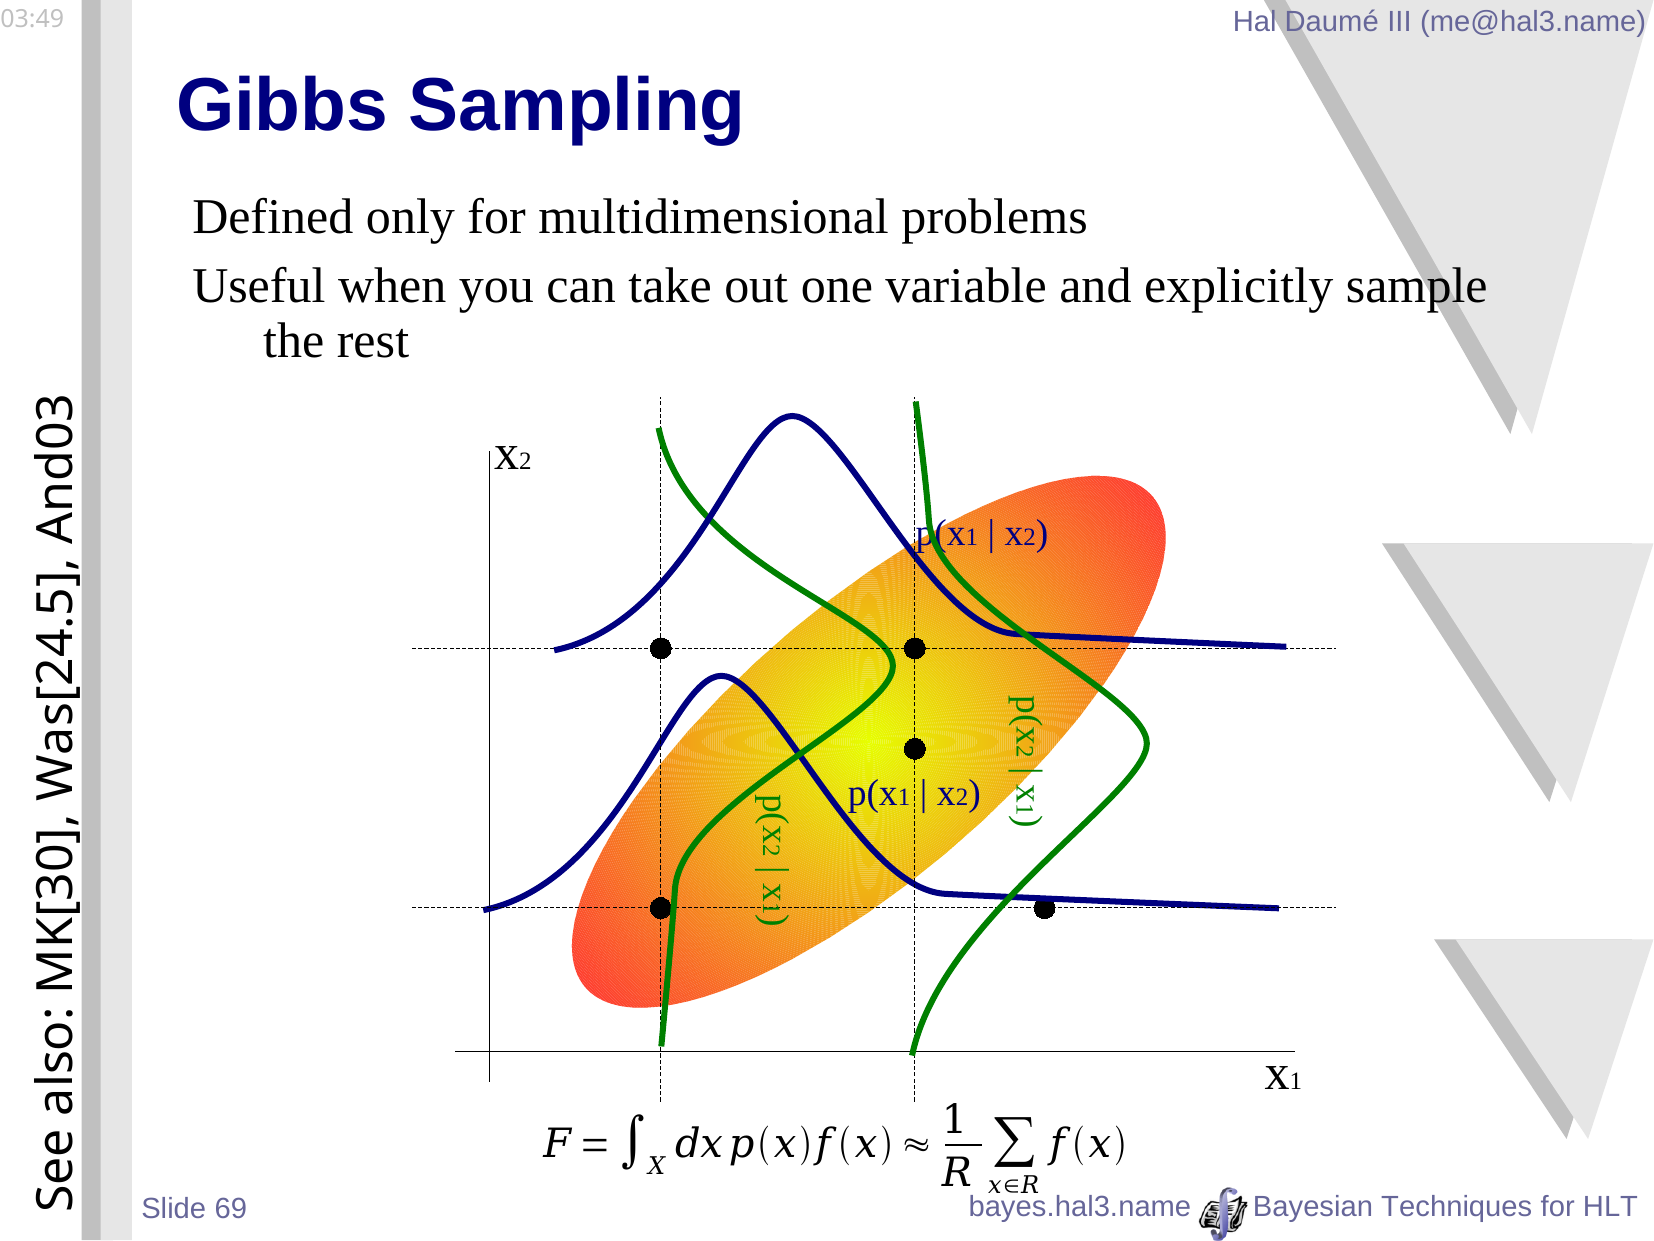

# Gibbs Sampling
Defined only for multidimensional problems
Useful when you can take out one variable and explicitly sample the rest
 p(x2 | x1)
 p(x1 | x2)
x2
 p(x2 | x1)
 p(x1 | x2)
See also: MK[30], Was[24.5], And03
x1